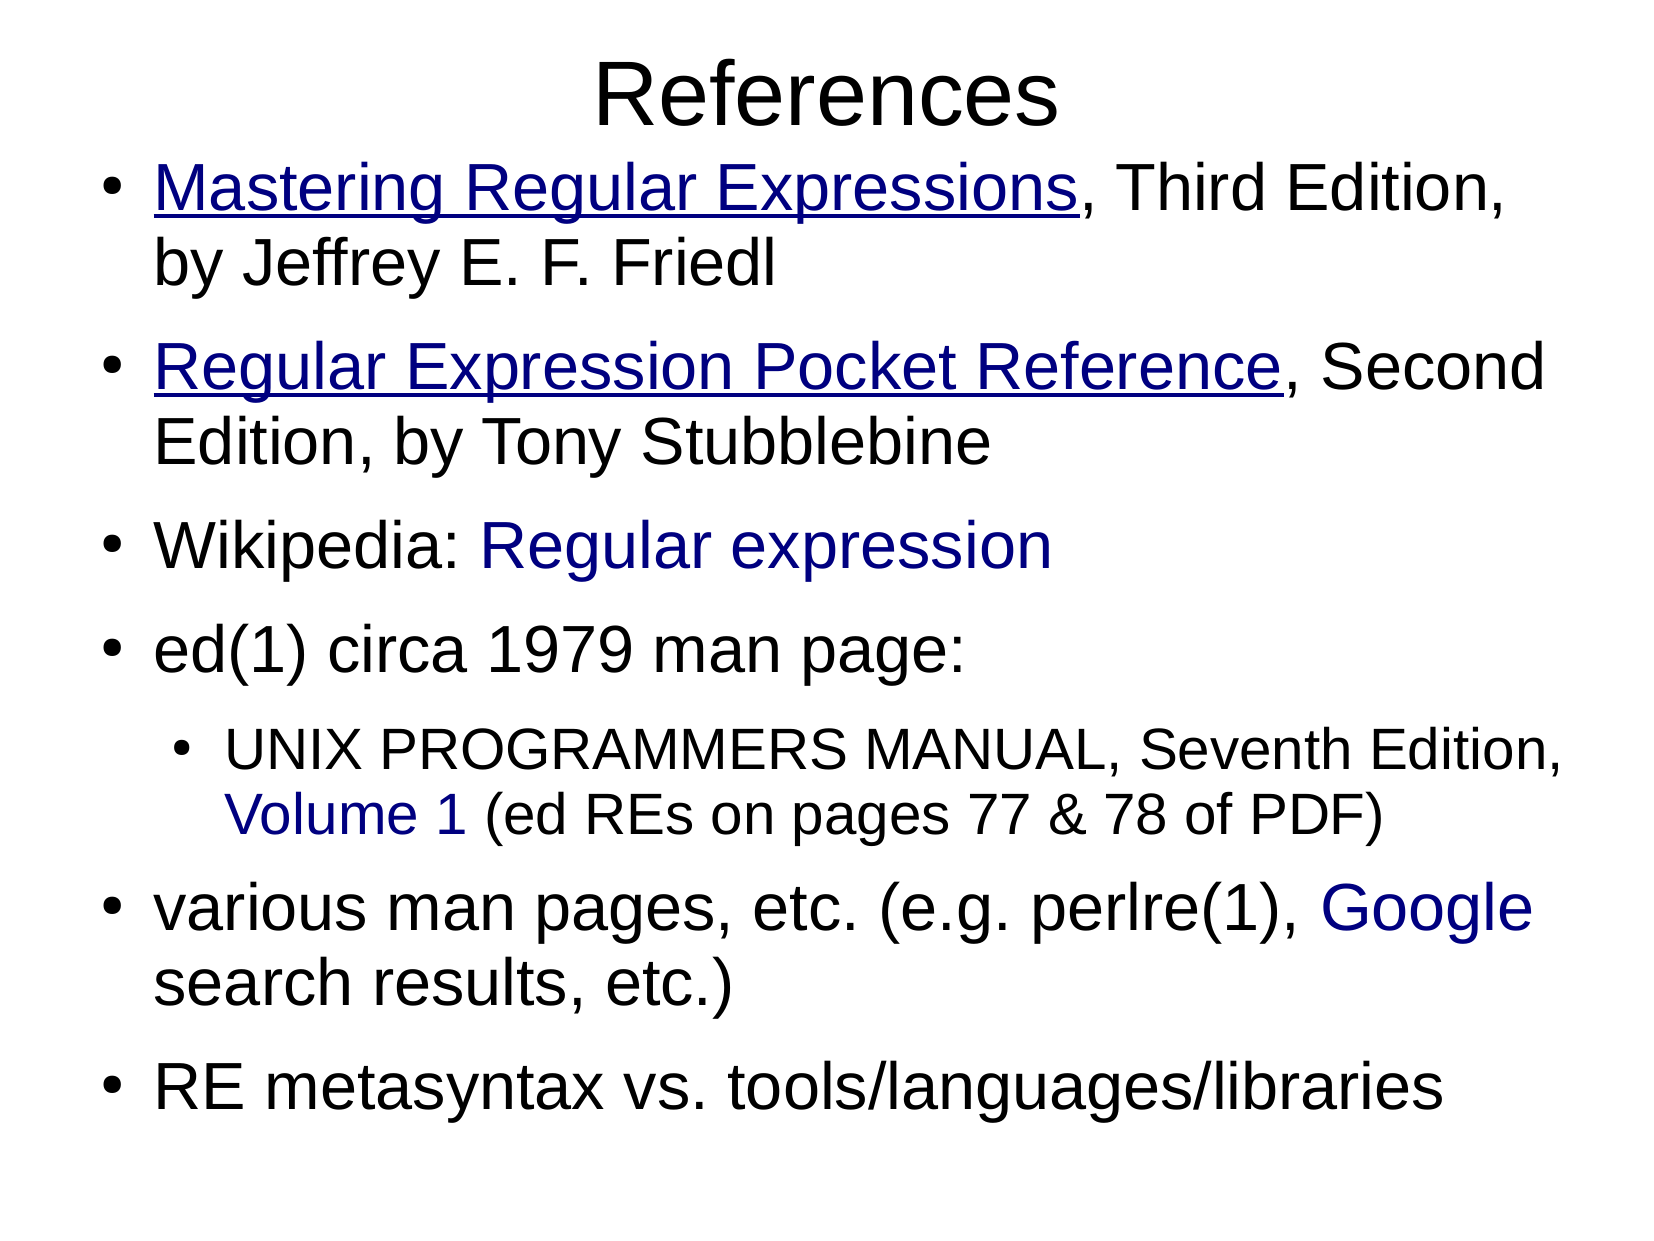

# References
Mastering Regular Expressions, Third Edition, by Jeffrey E. F. Friedl
Regular Expression Pocket Reference, Second Edition, by Tony Stubblebine
Wikipedia: Regular expression
ed(1) circa 1979 man page:
UNIX PROGRAMMERS MANUAL, Seventh Edition, Volume 1 (ed REs on pages 77 & 78 of PDF)
various man pages, etc. (e.g. perlre(1), Google search results, etc.)
RE metasyntax vs. tools/languages/libraries